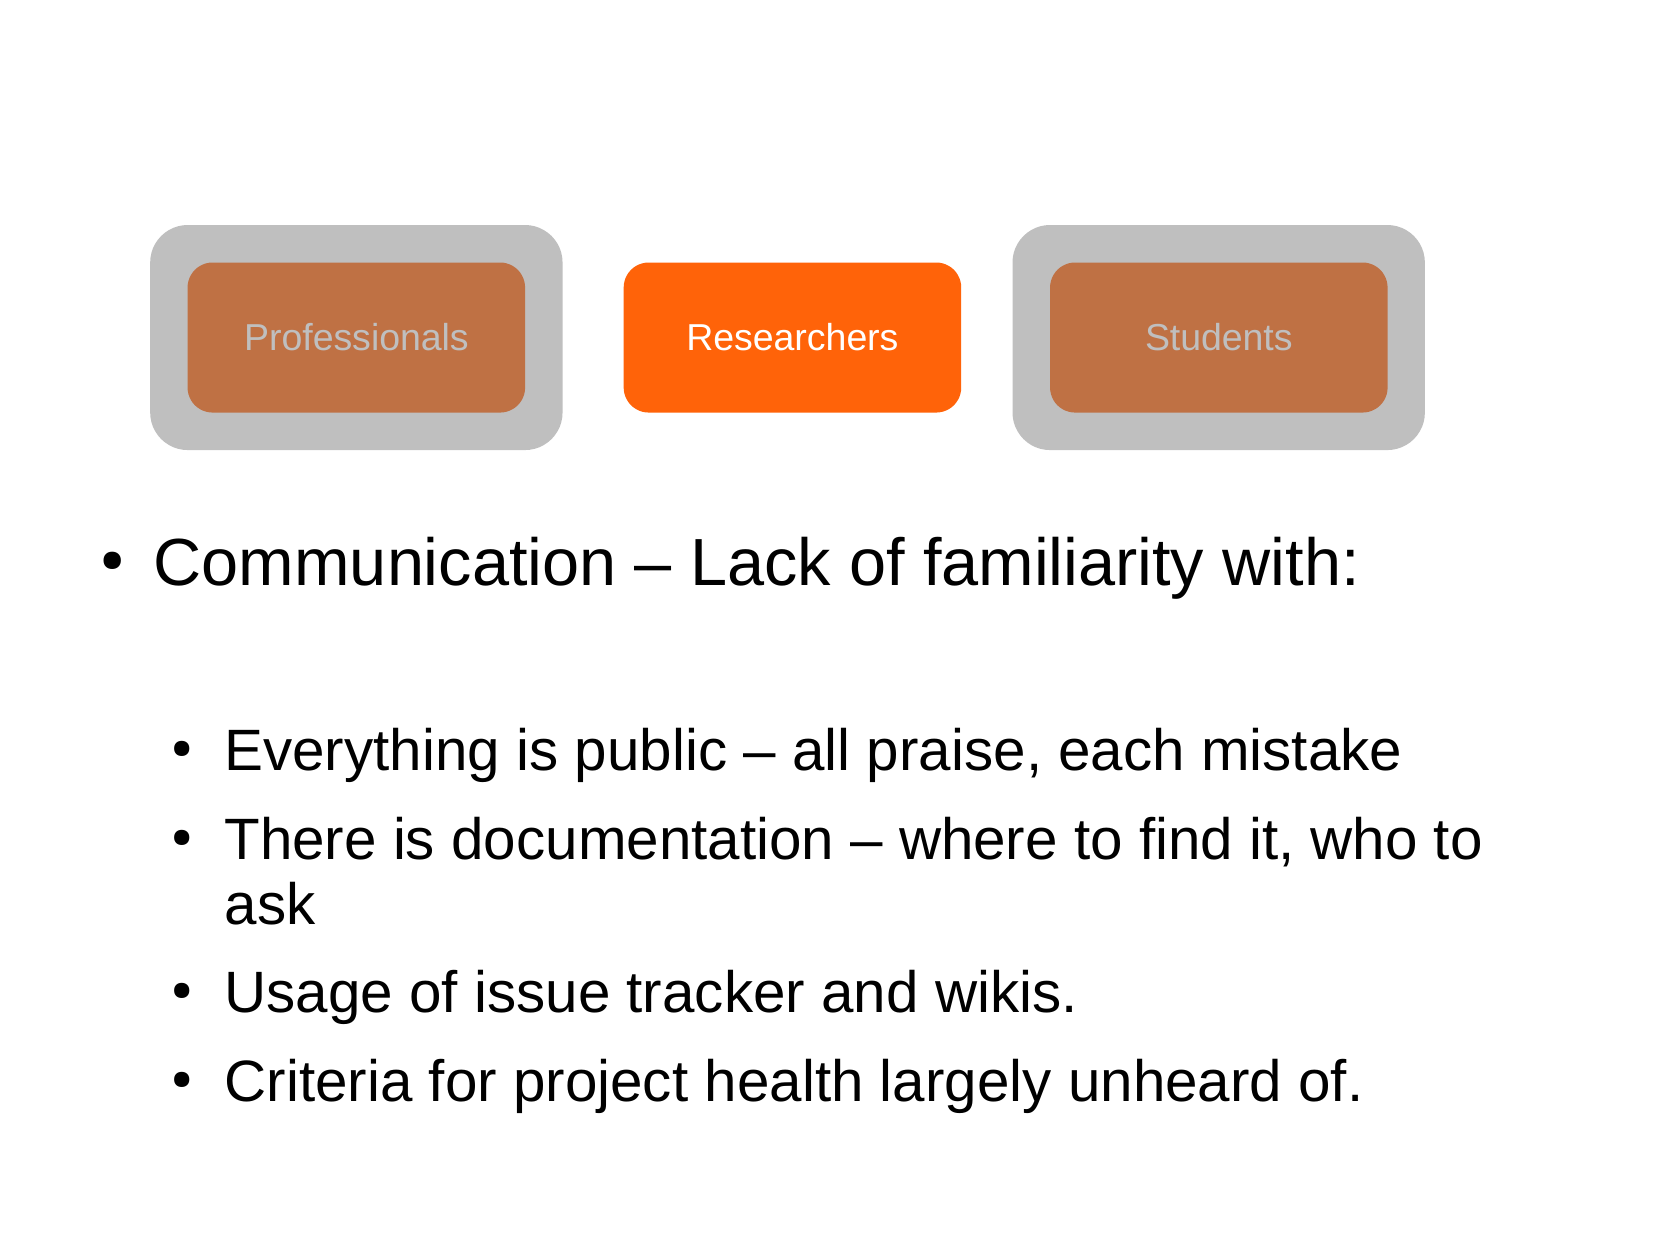

Professionals
Researchers
Students
# Communication – Lack of familiarity with:
Everything is public – all praise, each mistake
There is documentation – where to find it, who to ask
Usage of issue tracker and wikis.
Criteria for project health largely unheard of.